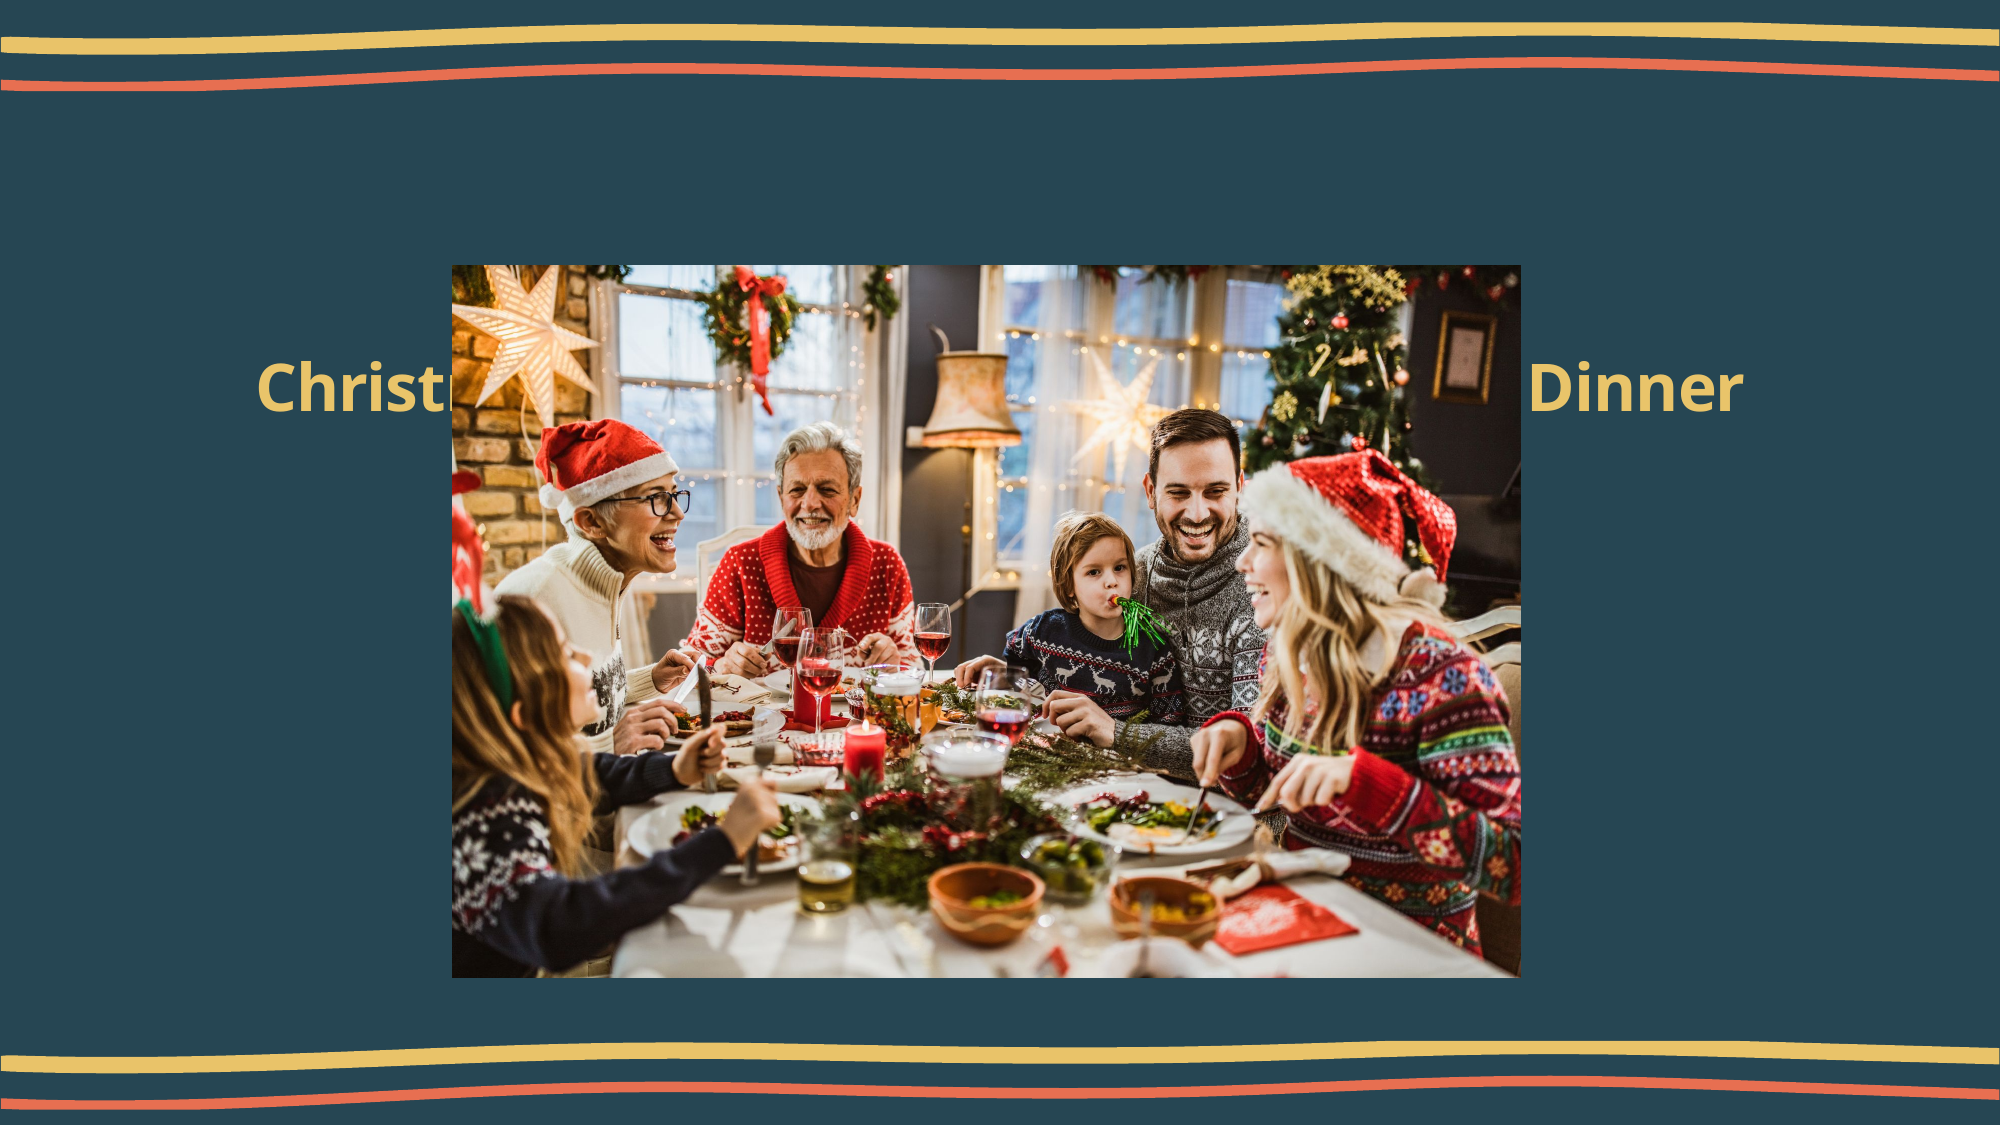

# Christmas Day Lunch or Christmas Eve Dinner